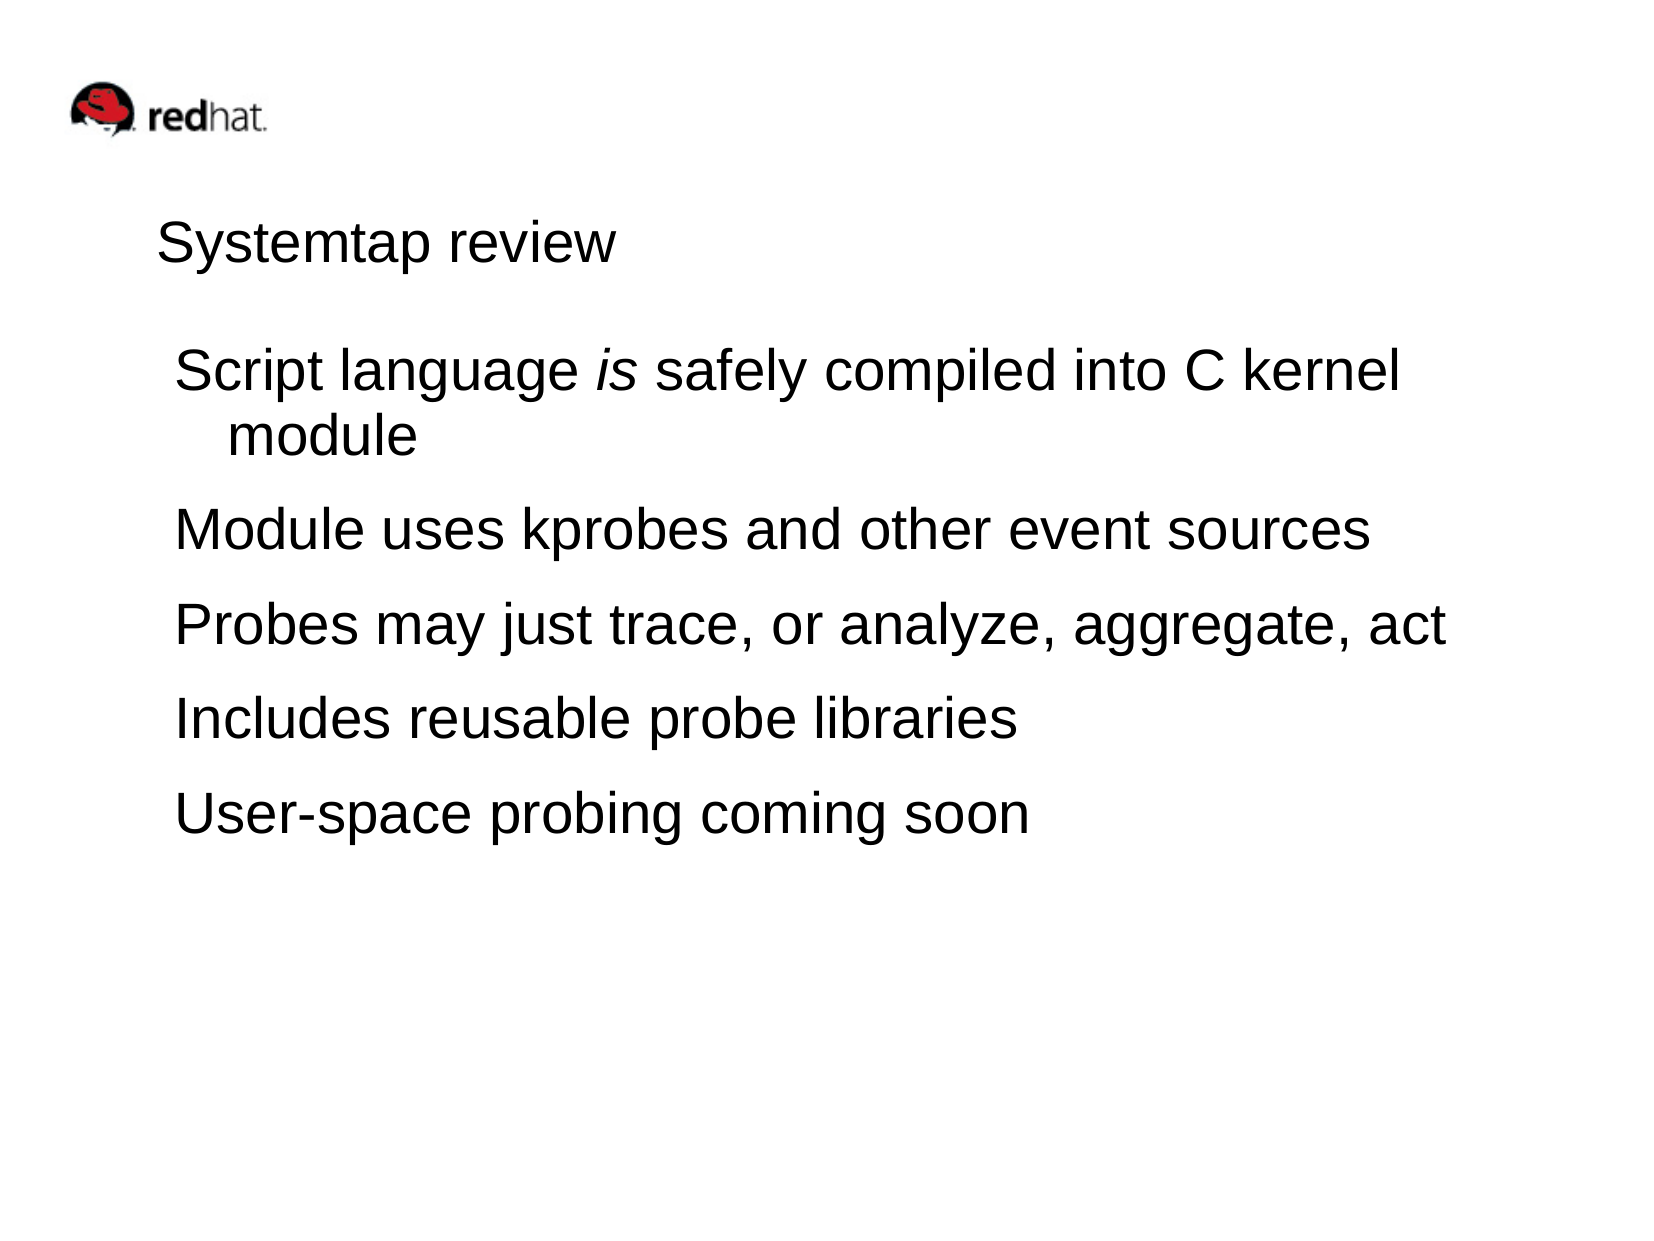

# Systemtap review
Script language is safely compiled into C kernel module
Module uses kprobes and other event sources
Probes may just trace, or analyze, aggregate, act
Includes reusable probe libraries
User-space probing coming soon